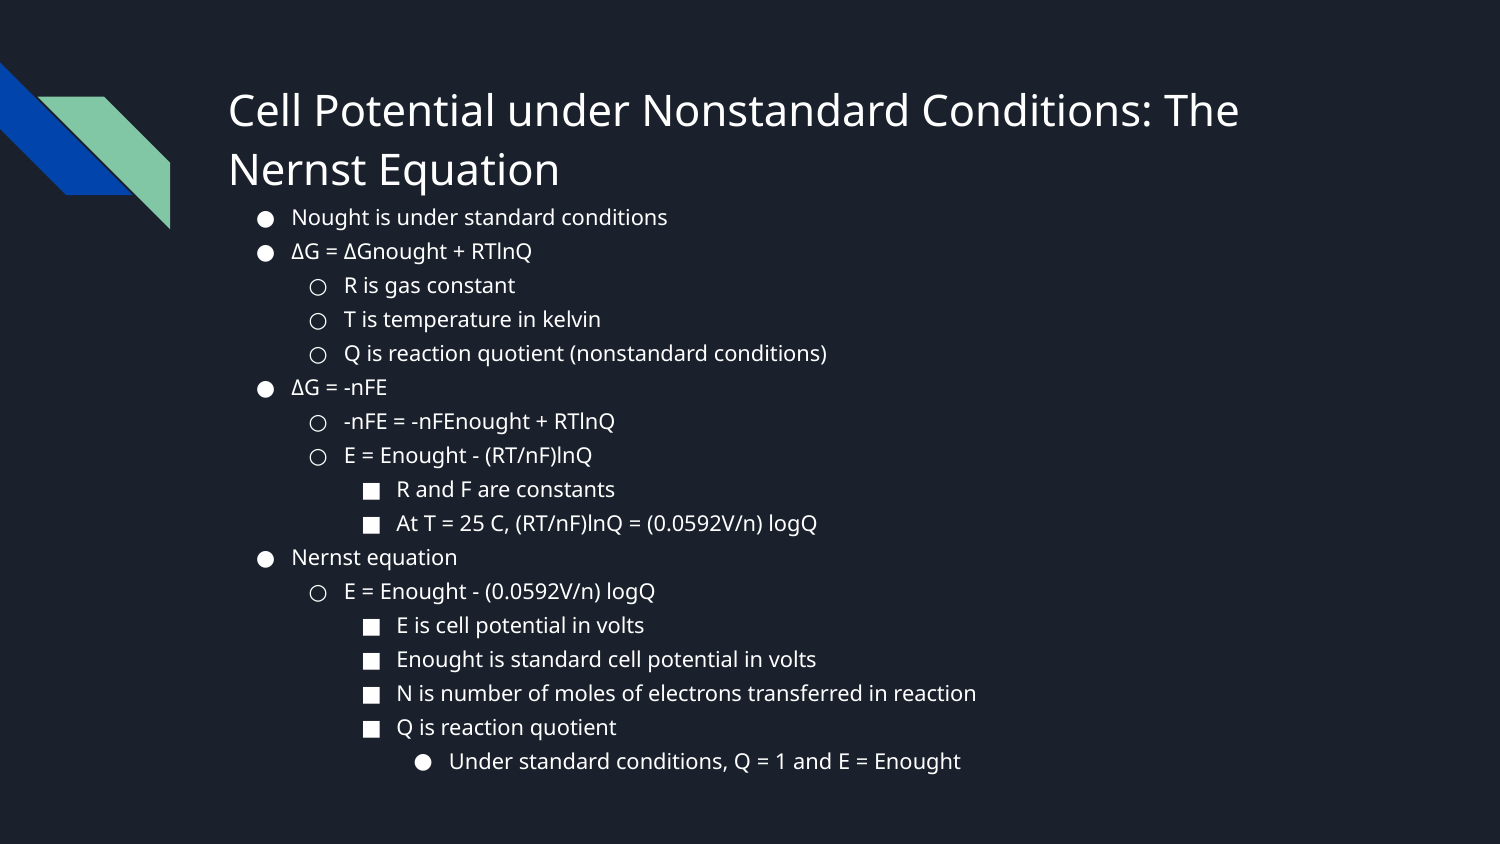

# Cell Potential under Nonstandard Conditions: The Nernst Equation
Nought is under standard conditions
ΔG = ΔGnought + RTlnQ
R is gas constant
T is temperature in kelvin
Q is reaction quotient (nonstandard conditions)
ΔG = -nFE
-nFE = -nFEnought + RTlnQ
E = Enought - (RT/nF)lnQ
R and F are constants
At T = 25 C, (RT/nF)lnQ = (0.0592V/n) logQ
Nernst equation
E = Enought - (0.0592V/n) logQ
E is cell potential in volts
Enought is standard cell potential in volts
N is number of moles of electrons transferred in reaction
Q is reaction quotient
Under standard conditions, Q = 1 and E = Enought